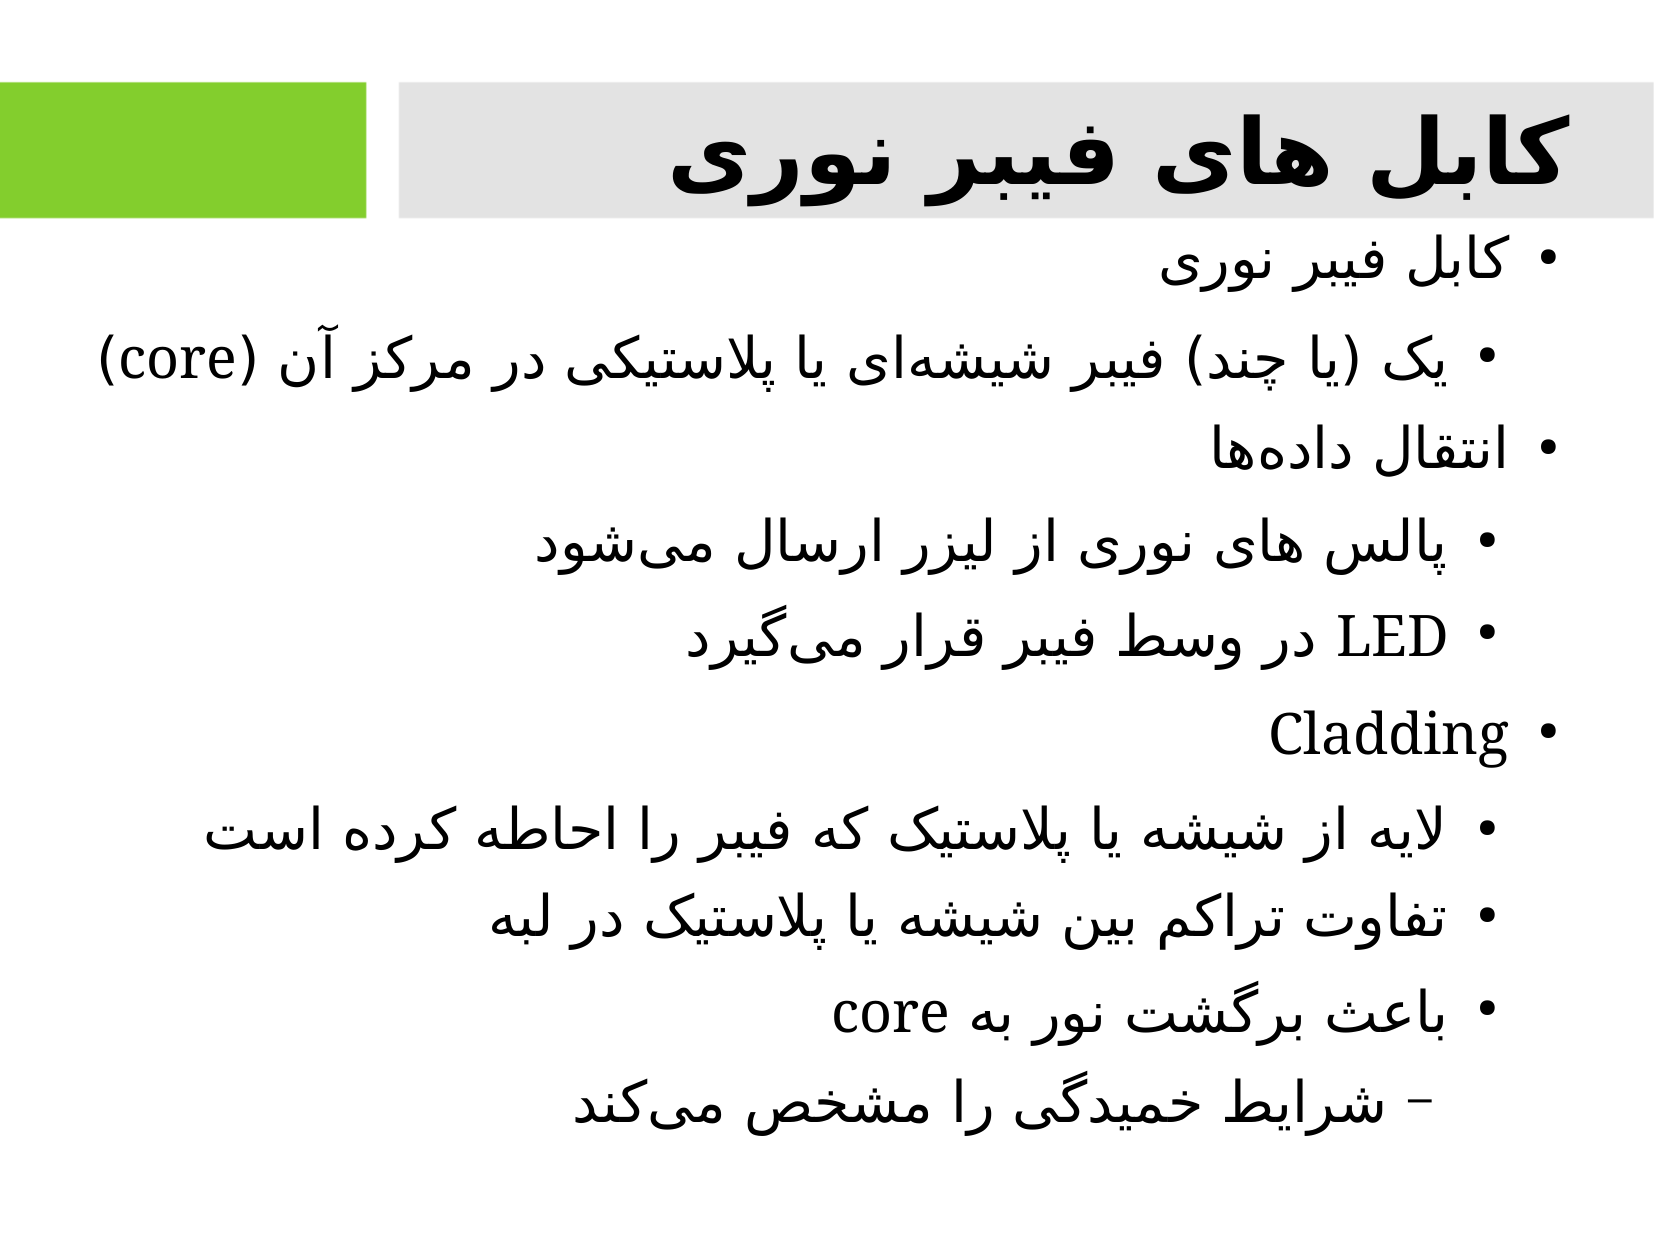

# کابل های فیبر نوری
کابل فیبر نوری
یک (یا چند) فیبر شیشه‌ای یا پلاستیکی در مرکز آن (core)
انتقال داده‌ها
پالس های نوری از لیزر ارسال می‌شود
LED در وسط فیبر قرار می‌گیرد
Cladding
لایه از شیشه یا پلاستیک که فیبر را احاطه کرده است
تفاوت تراکم بین شیشه یا پلاستیک در لبه
باعث برگشت نور به‌ core
شرایط خمیدگی را مشخص می‌کند